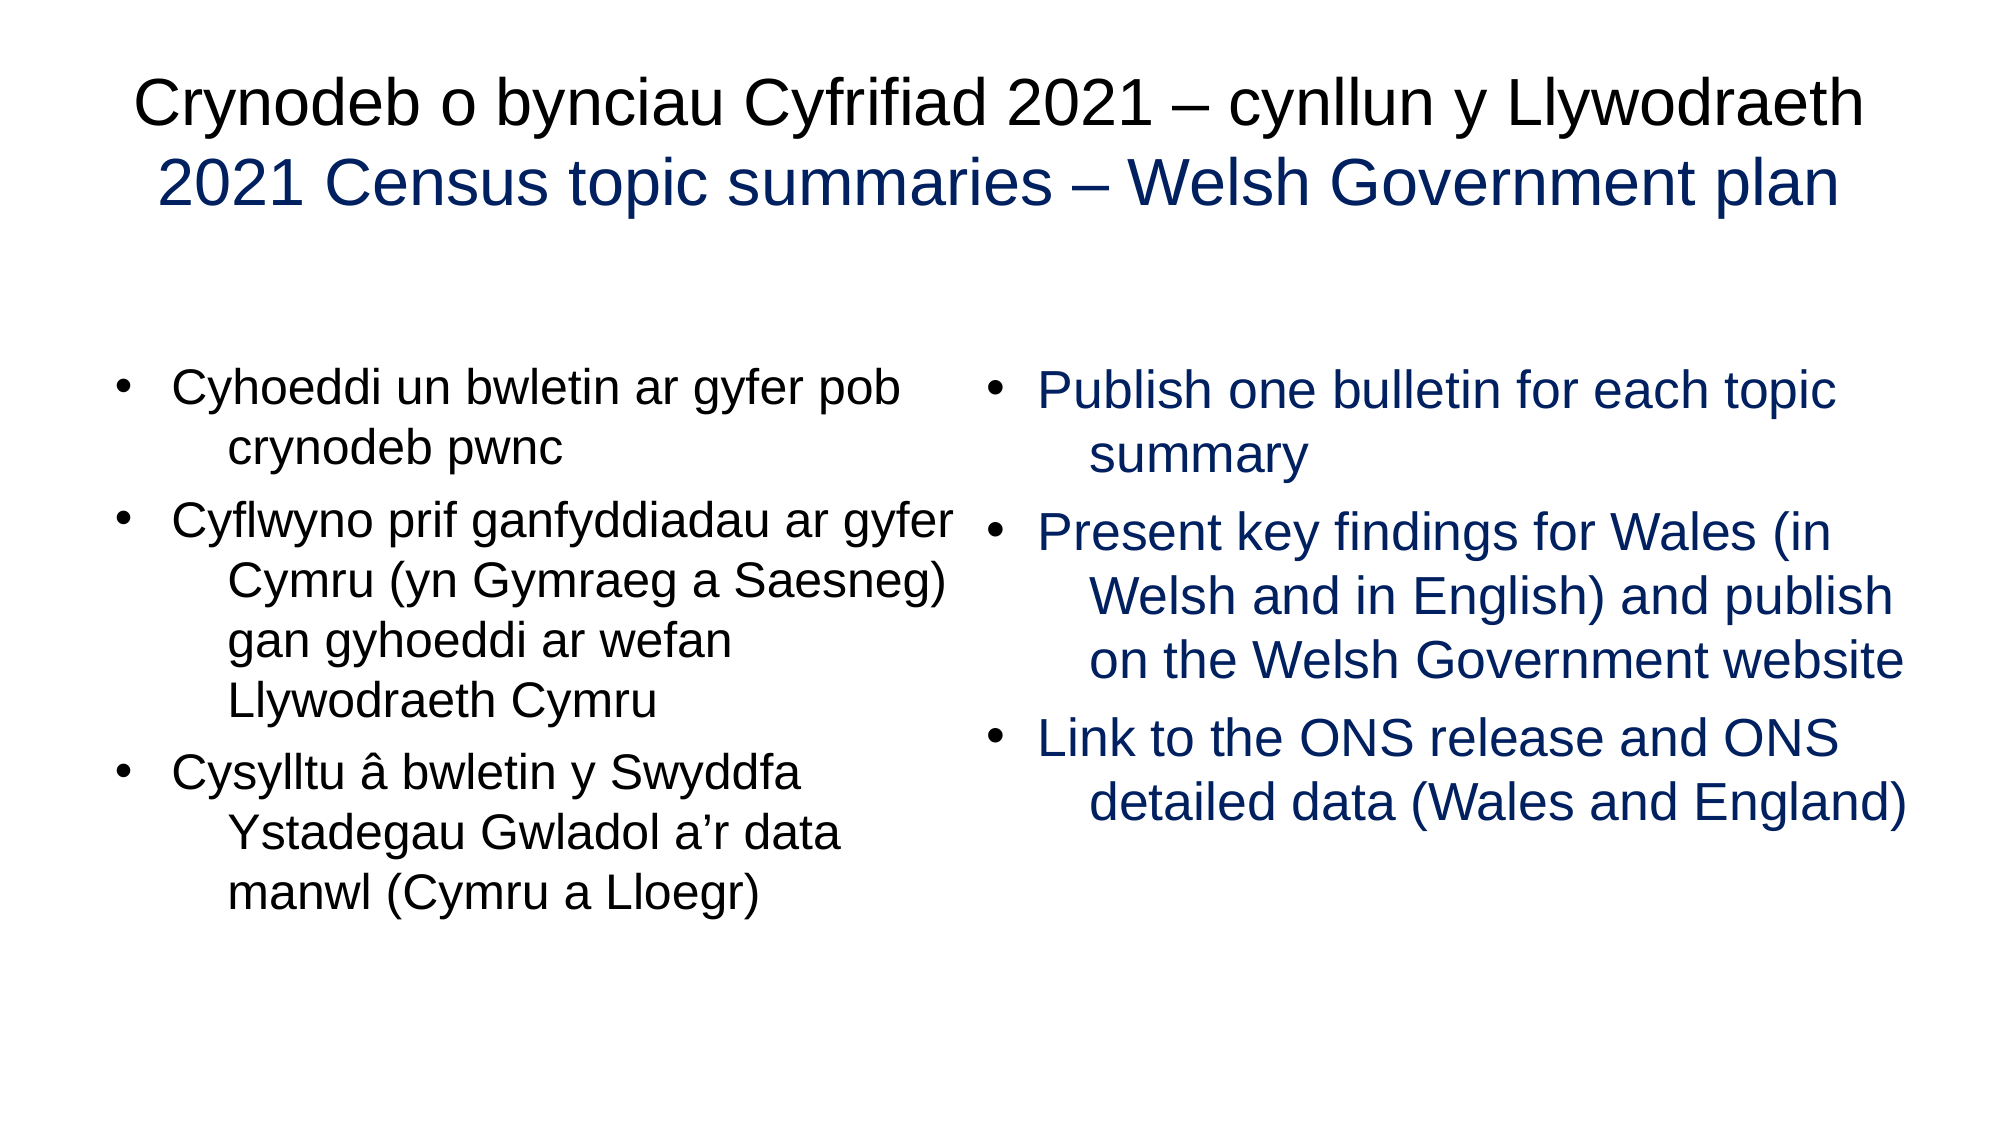

Crynodeb o bynciau Cyfrifiad 2021 – cynllun y Llywodraeth
2021 Census topic summaries – Welsh Government plan
# Cyhoeddi un bwletin ar gyfer pob crynodeb pwnc
Cyflwyno prif ganfyddiadau ar gyfer Cymru (yn Gymraeg a Saesneg) gan gyhoeddi ar wefan Llywodraeth Cymru
Cysylltu â bwletin y Swyddfa Ystadegau Gwladol a’r data manwl (Cymru a Lloegr)
Publish one bulletin for each topic summary
Present key findings for Wales (in Welsh and in English) and publish on the Welsh Government website
Link to the ONS release and ONS detailed data (Wales and England)